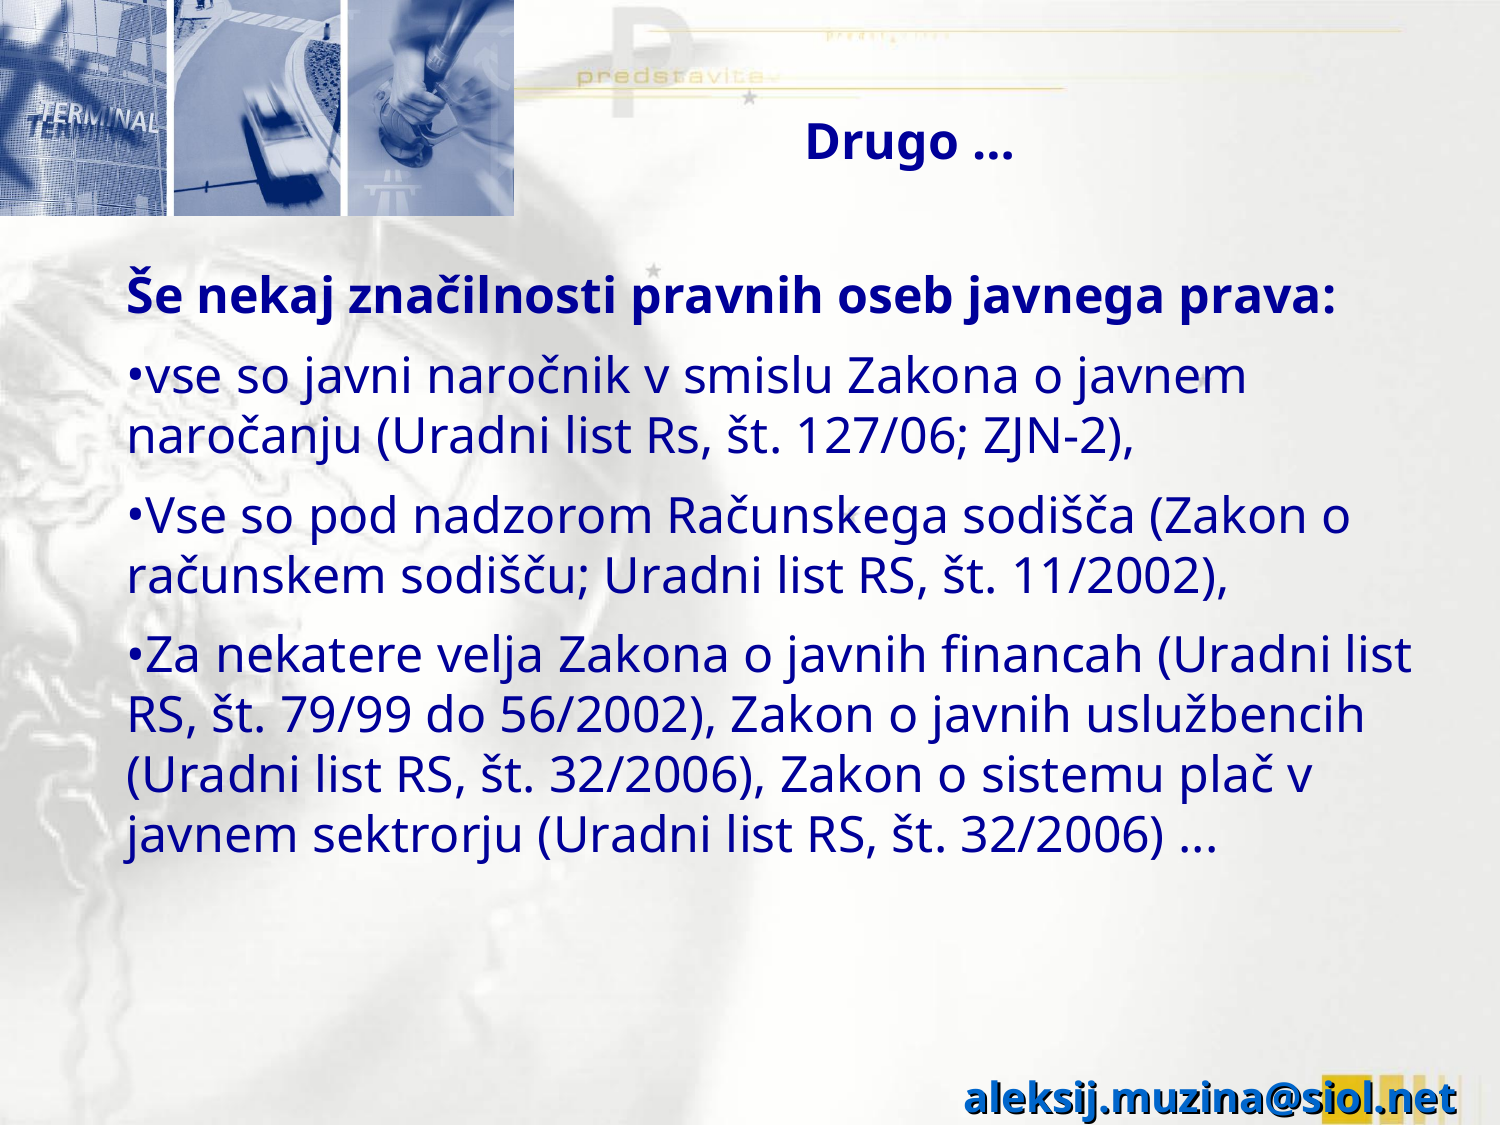

Drugo …
Še nekaj značilnosti pravnih oseb javnega prava:
vse so javni naročnik v smislu Zakona o javnem naročanju (Uradni list Rs, št. 127/06; ZJN-2),
Vse so pod nadzorom Računskega sodišča (Zakon o računskem sodišču; Uradni list RS, št. 11/2002),
Za nekatere velja Zakona o javnih financah (Uradni list RS, št. 79/99 do 56/2002), Zakon o javnih uslužbencih (Uradni list RS, št. 32/2006), Zakon o sistemu plač v javnem sektrorju (Uradni list RS, št. 32/2006) ...
aleksij.muzina@siol.net